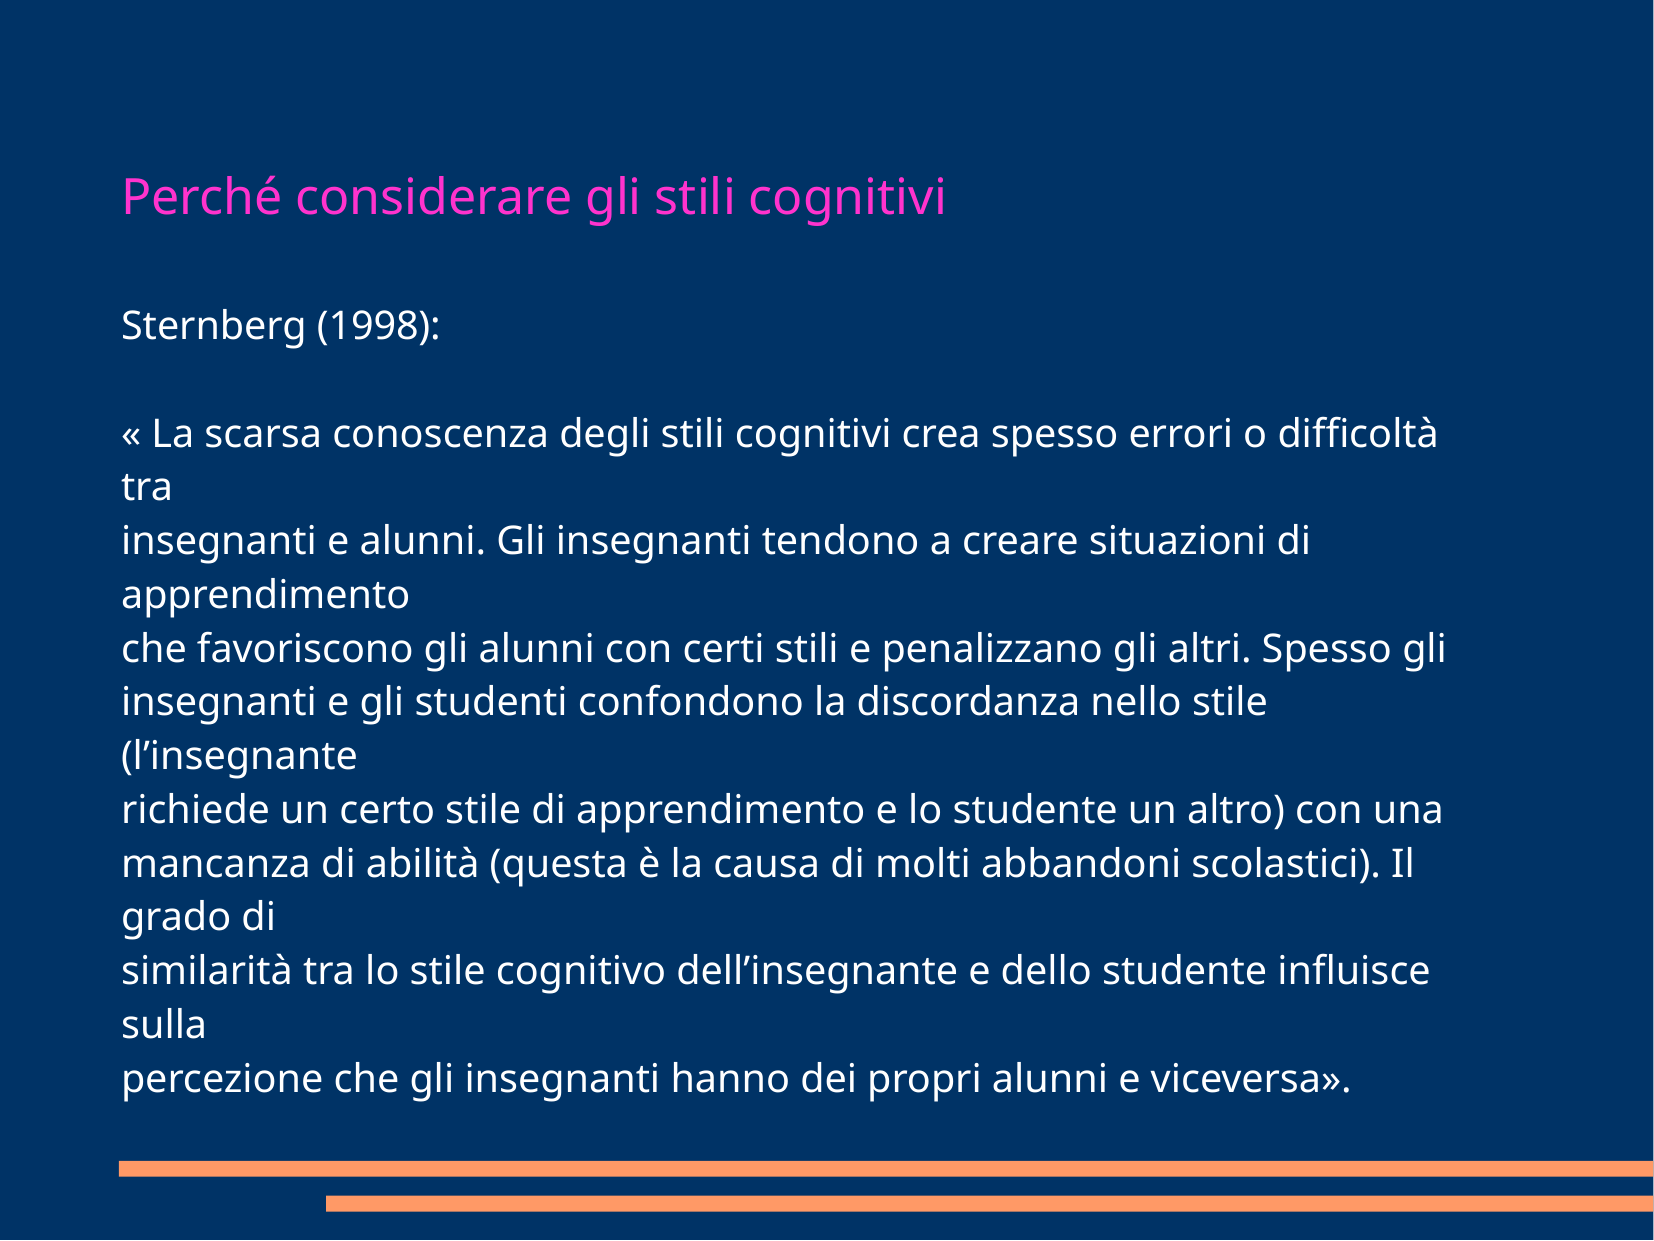

Perché considerare gli stili cognitivi
Sternberg (1998):
« La scarsa conoscenza degli stili cognitivi crea spesso errori o difficoltà tra
insegnanti e alunni. Gli insegnanti tendono a creare situazioni di apprendimento
che favoriscono gli alunni con certi stili e penalizzano gli altri. Spesso gli
insegnanti e gli studenti confondono la discordanza nello stile (l’insegnante
richiede un certo stile di apprendimento e lo studente un altro) con una
mancanza di abilità (questa è la causa di molti abbandoni scolastici). Il grado di
similarità tra lo stile cognitivo dell’insegnante e dello studente influisce sulla
percezione che gli insegnanti hanno dei propri alunni e viceversa».
Porre maggior attenzione agli stili cognitivi dei propri alunni significa
modulare la didattica in modo da rispondere meglio alle esigenze di ciascuno e
non commettere l’errore di confondere la diversità di stile cognitivo con una
mancanza di abilità.